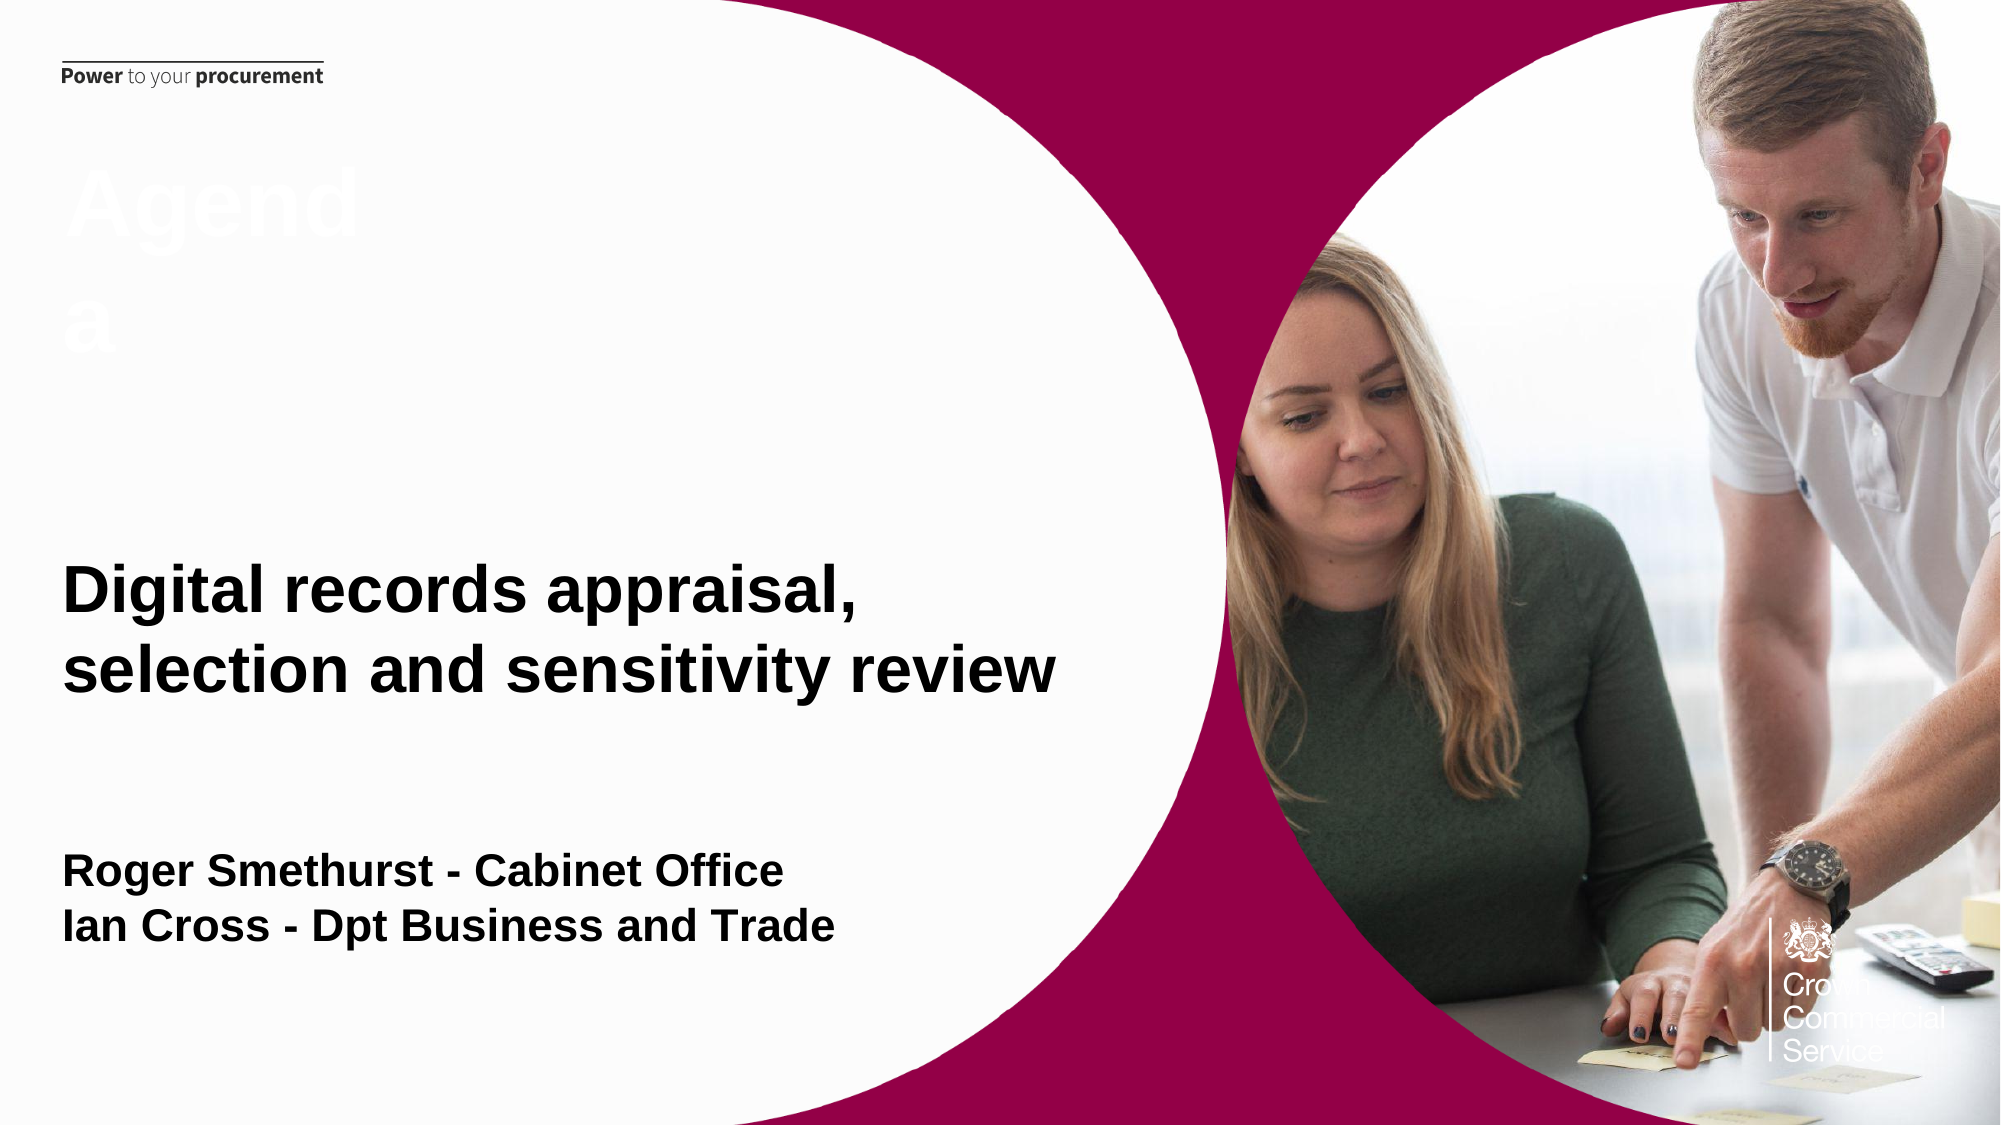

# Agenda
Digital records appraisal, selection and sensitivity review
Roger Smethurst - Cabinet Office
Ian Cross - Dpt Business and Trade